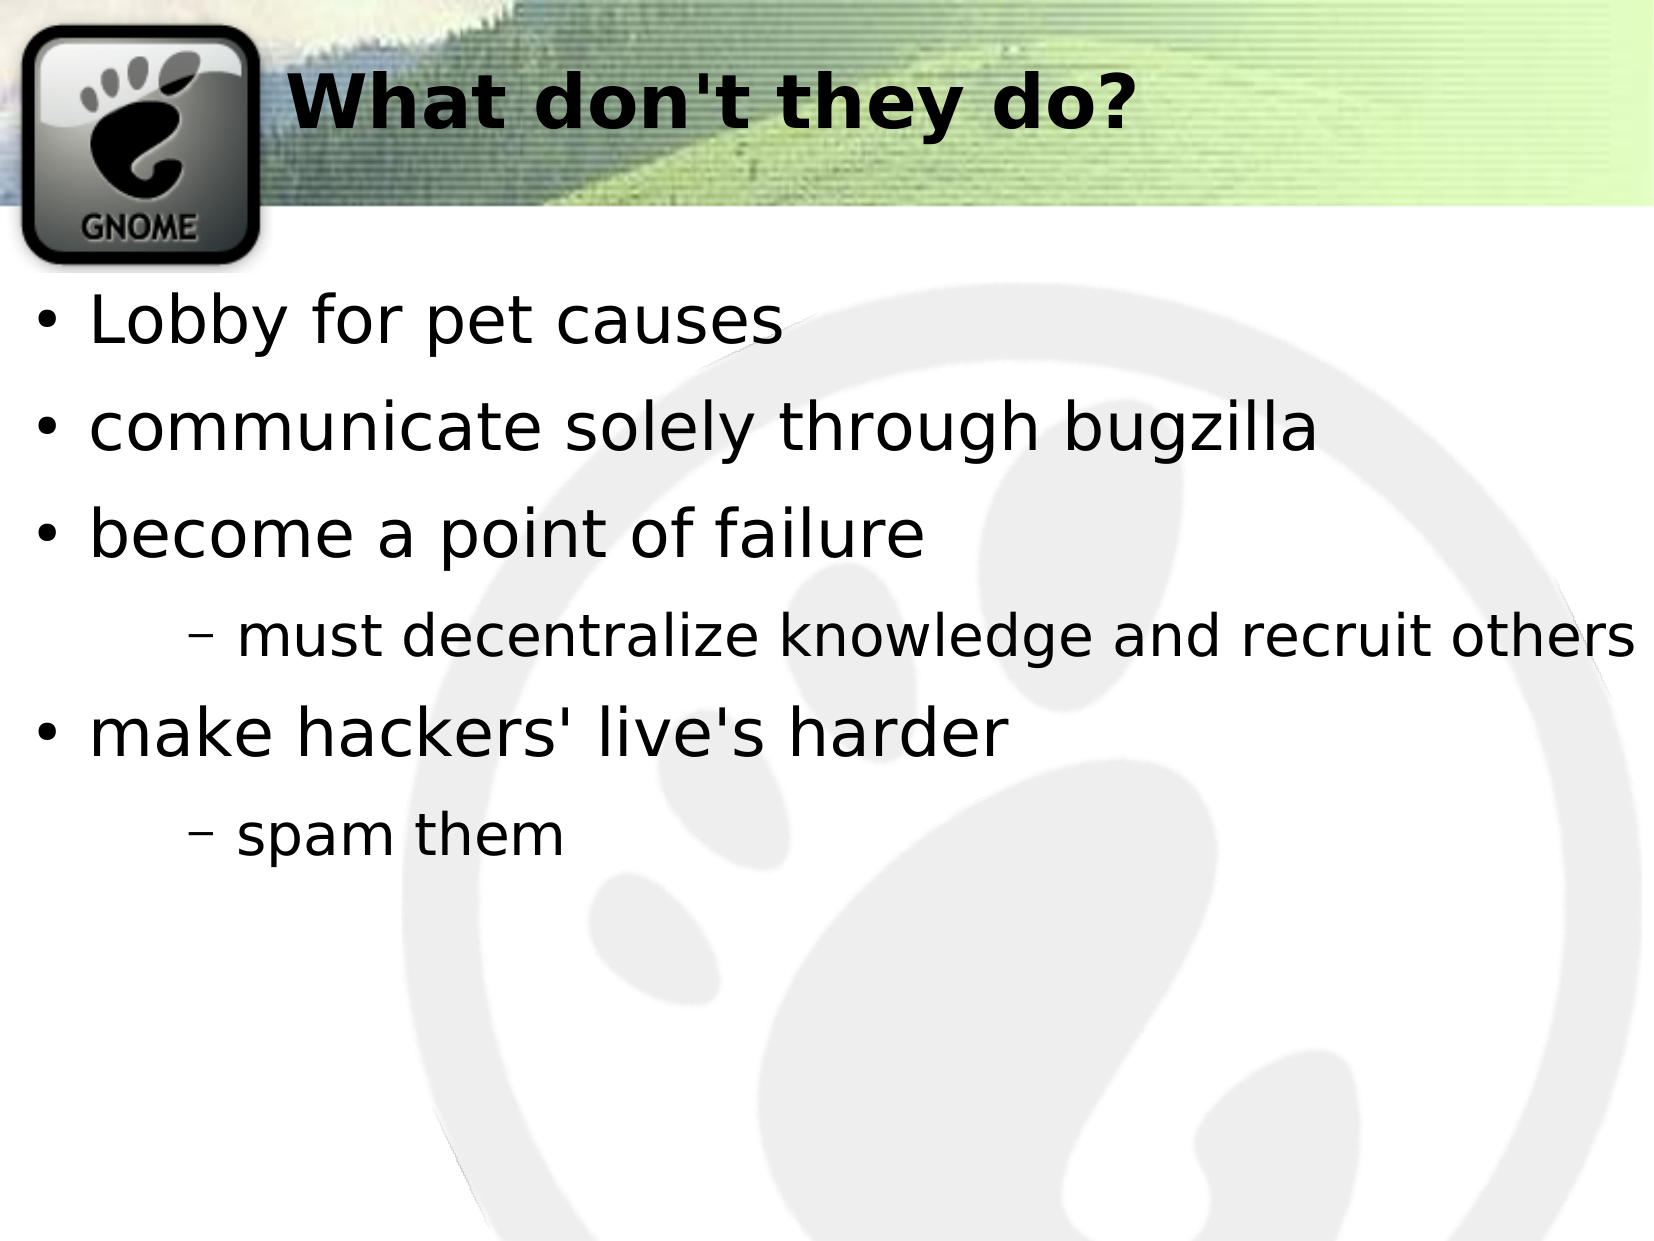

# What don't they do?
Lobby for pet causes
communicate solely through bugzilla
become a point of failure
must decentralize knowledge and recruit others
make hackers' live's harder
spam them